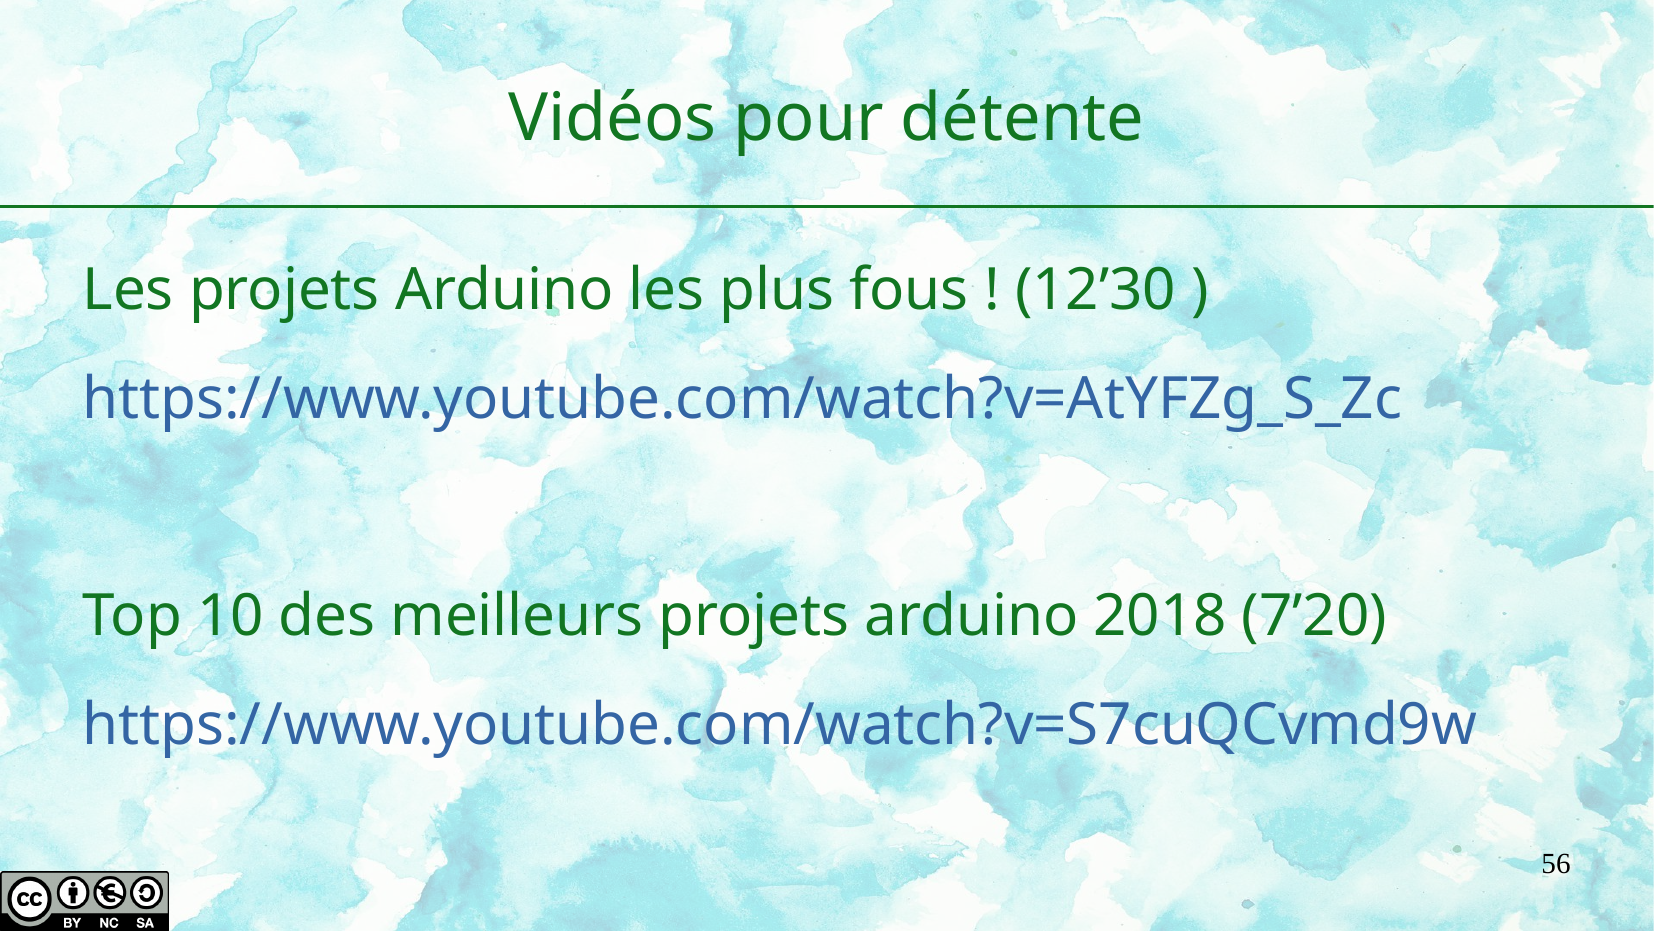

# Vidéos pour détente
Les projets Arduino les plus fous ! (12’30 )
https://www.youtube.com/watch?v=AtYFZg_S_Zc
Top 10 des meilleurs projets arduino 2018 (7’20)
https://www.youtube.com/watch?v=S7cuQCvmd9w
56